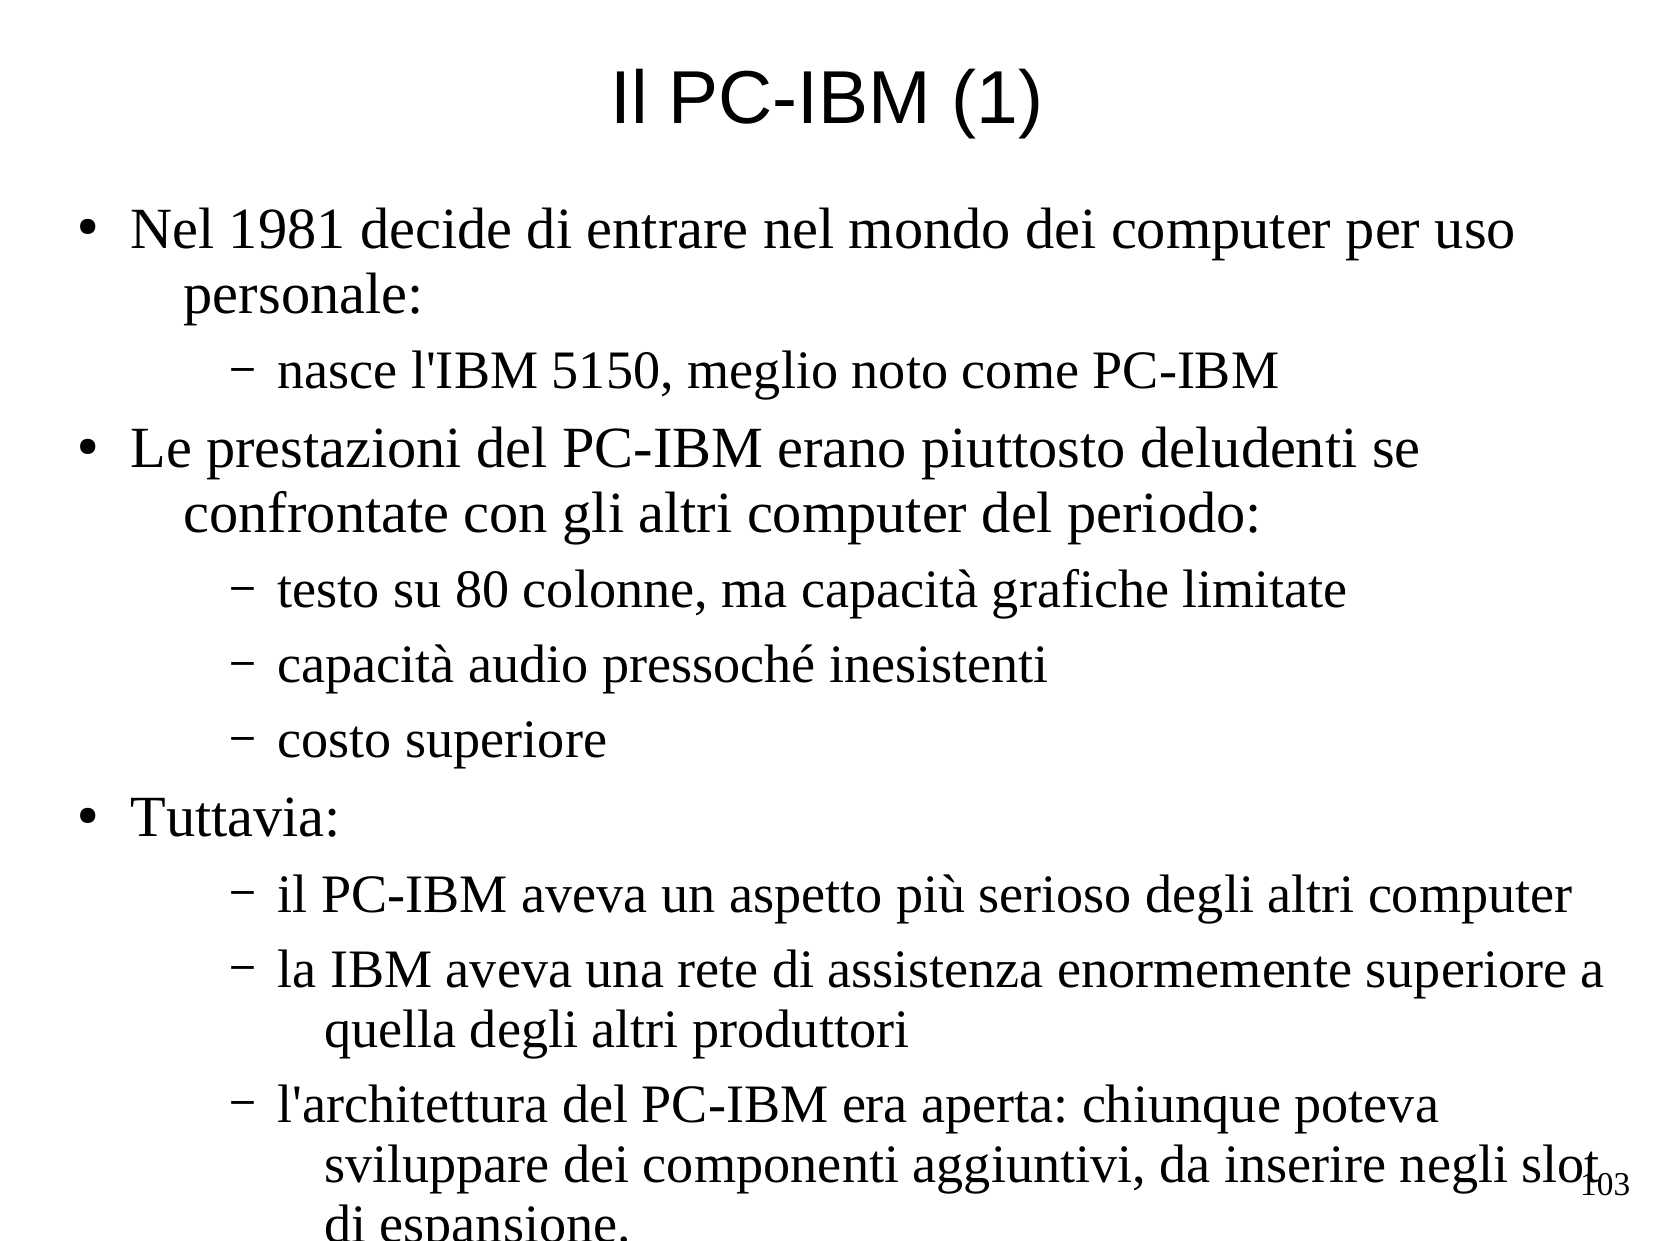

# Il PC-IBM (1)
Nel 1981 decide di entrare nel mondo dei computer per uso personale:
nasce l'IBM 5150, meglio noto come PC-IBM
Le prestazioni del PC-IBM erano piuttosto deludenti se confrontate con gli altri computer del periodo:
testo su 80 colonne, ma capacità grafiche limitate
capacità audio pressoché inesistenti
costo superiore
Tuttavia:
il PC-IBM aveva un aspetto più serioso degli altri computer
la IBM aveva una rete di assistenza enormemente superiore a quella degli altri produttori
l'architettura del PC-IBM era aperta: chiunque poteva sviluppare dei componenti aggiuntivi, da inserire negli slot di espansione.